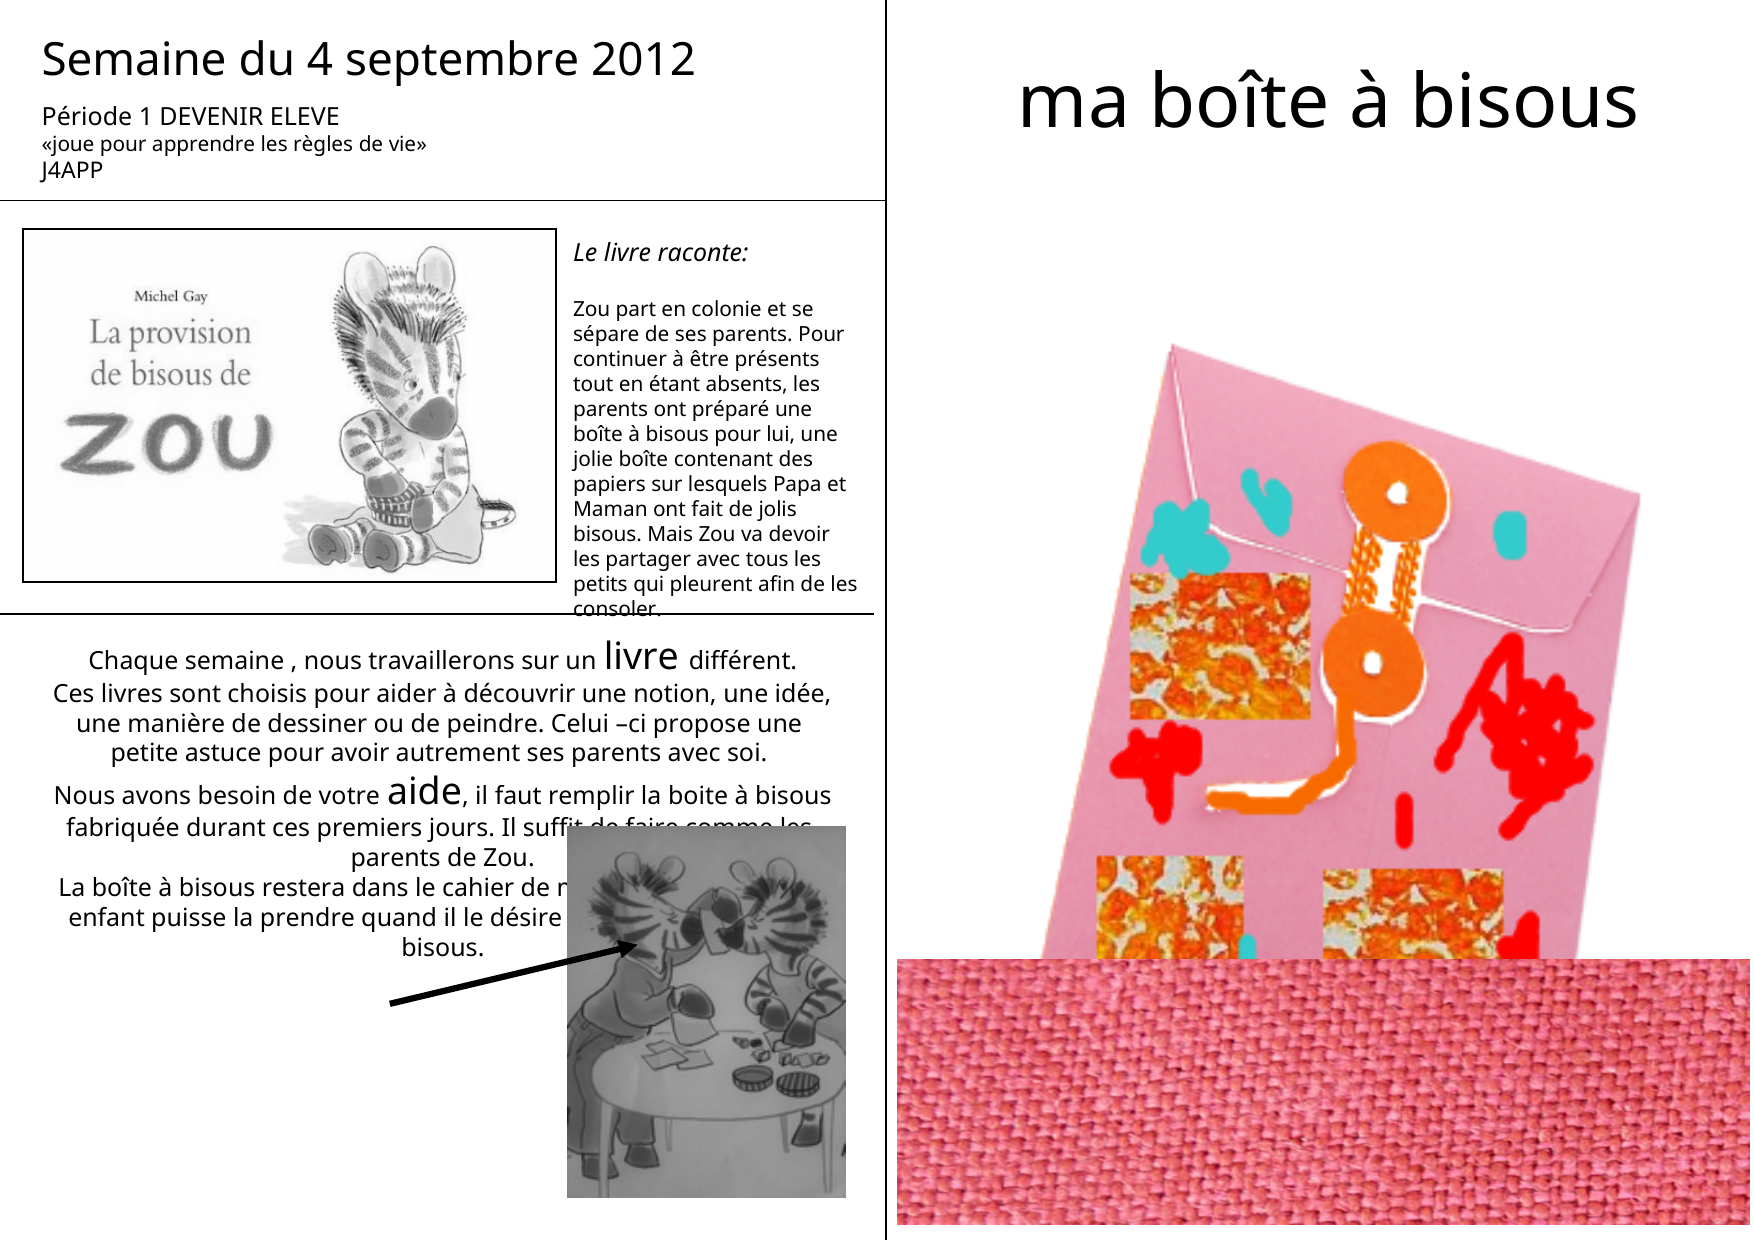

Semaine du 4 septembre 2012
ma boîte à bisous
Période 1 DEVENIR ELEVE
«joue pour apprendre les règles de vie»
J4APP
Le livre raconte:
Zou part en colonie et se sépare de ses parents. Pour continuer à être présents tout en étant absents, les parents ont préparé une boîte à bisous pour lui, une jolie boîte contenant des papiers sur lesquels Papa et Maman ont fait de jolis bisous. Mais Zou va devoir les partager avec tous les petits qui pleurent afin de les consoler.
Chaque semaine , nous travaillerons sur un livre différent.
Ces livres sont choisis pour aider à découvrir une notion, une idée, une manière de dessiner ou de peindre. Celui –ci propose une
petite astuce pour avoir autrement ses parents avec soi.
Nous avons besoin de votre aide, il faut remplir la boite à bisous fabriquée durant ces premiers jours. Il suffit de faire comme les
parents de Zou.
La boîte à bisous restera dans le cahier de manière à ce que votre enfant puisse la prendre quand il le désire afin d’y retrouver vos bisous.